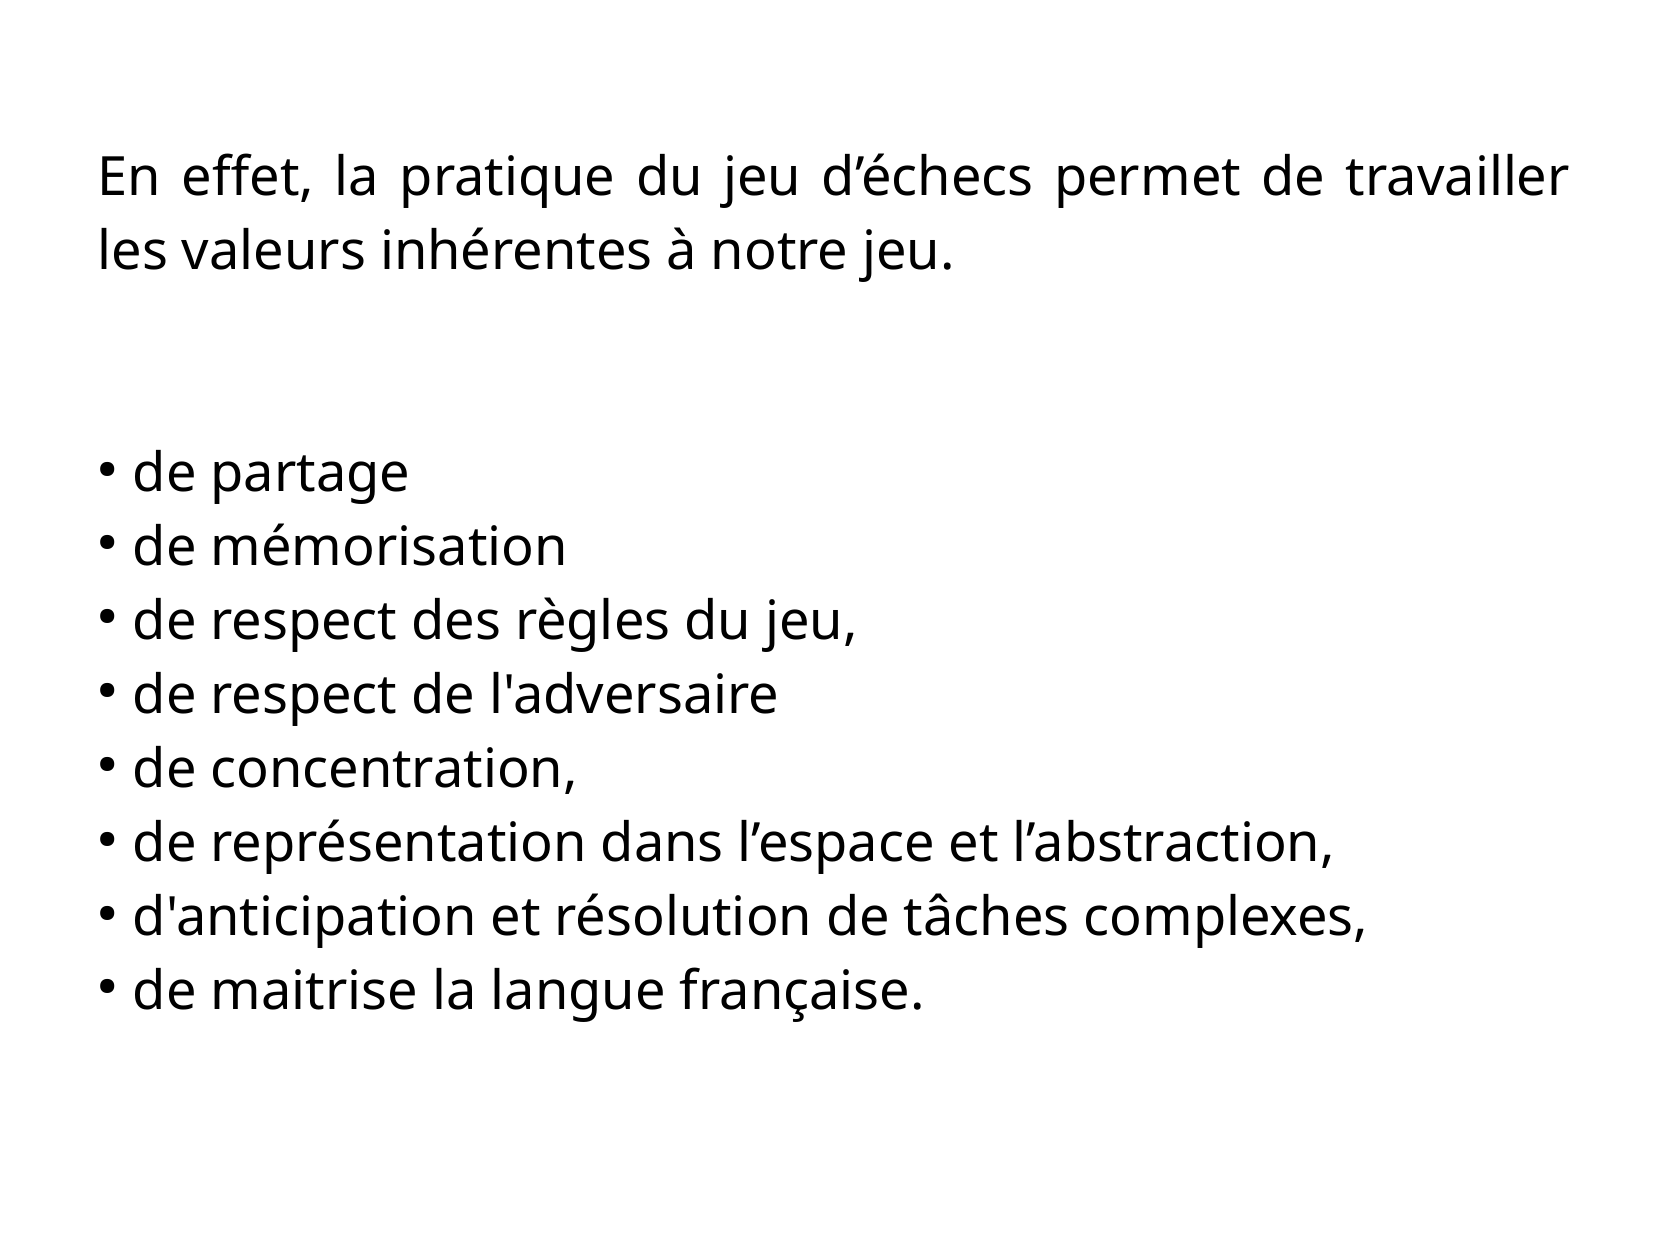

En effet, la pratique du jeu d’échecs permet de travailler les valeurs inhérentes à notre jeu.
de partage
de mémorisation
de respect des règles du jeu,
de respect de l'adversaire
de concentration,
de représentation dans l’espace et l’abstraction,
d'anticipation et résolution de tâches complexes,
de maitrise la langue française.